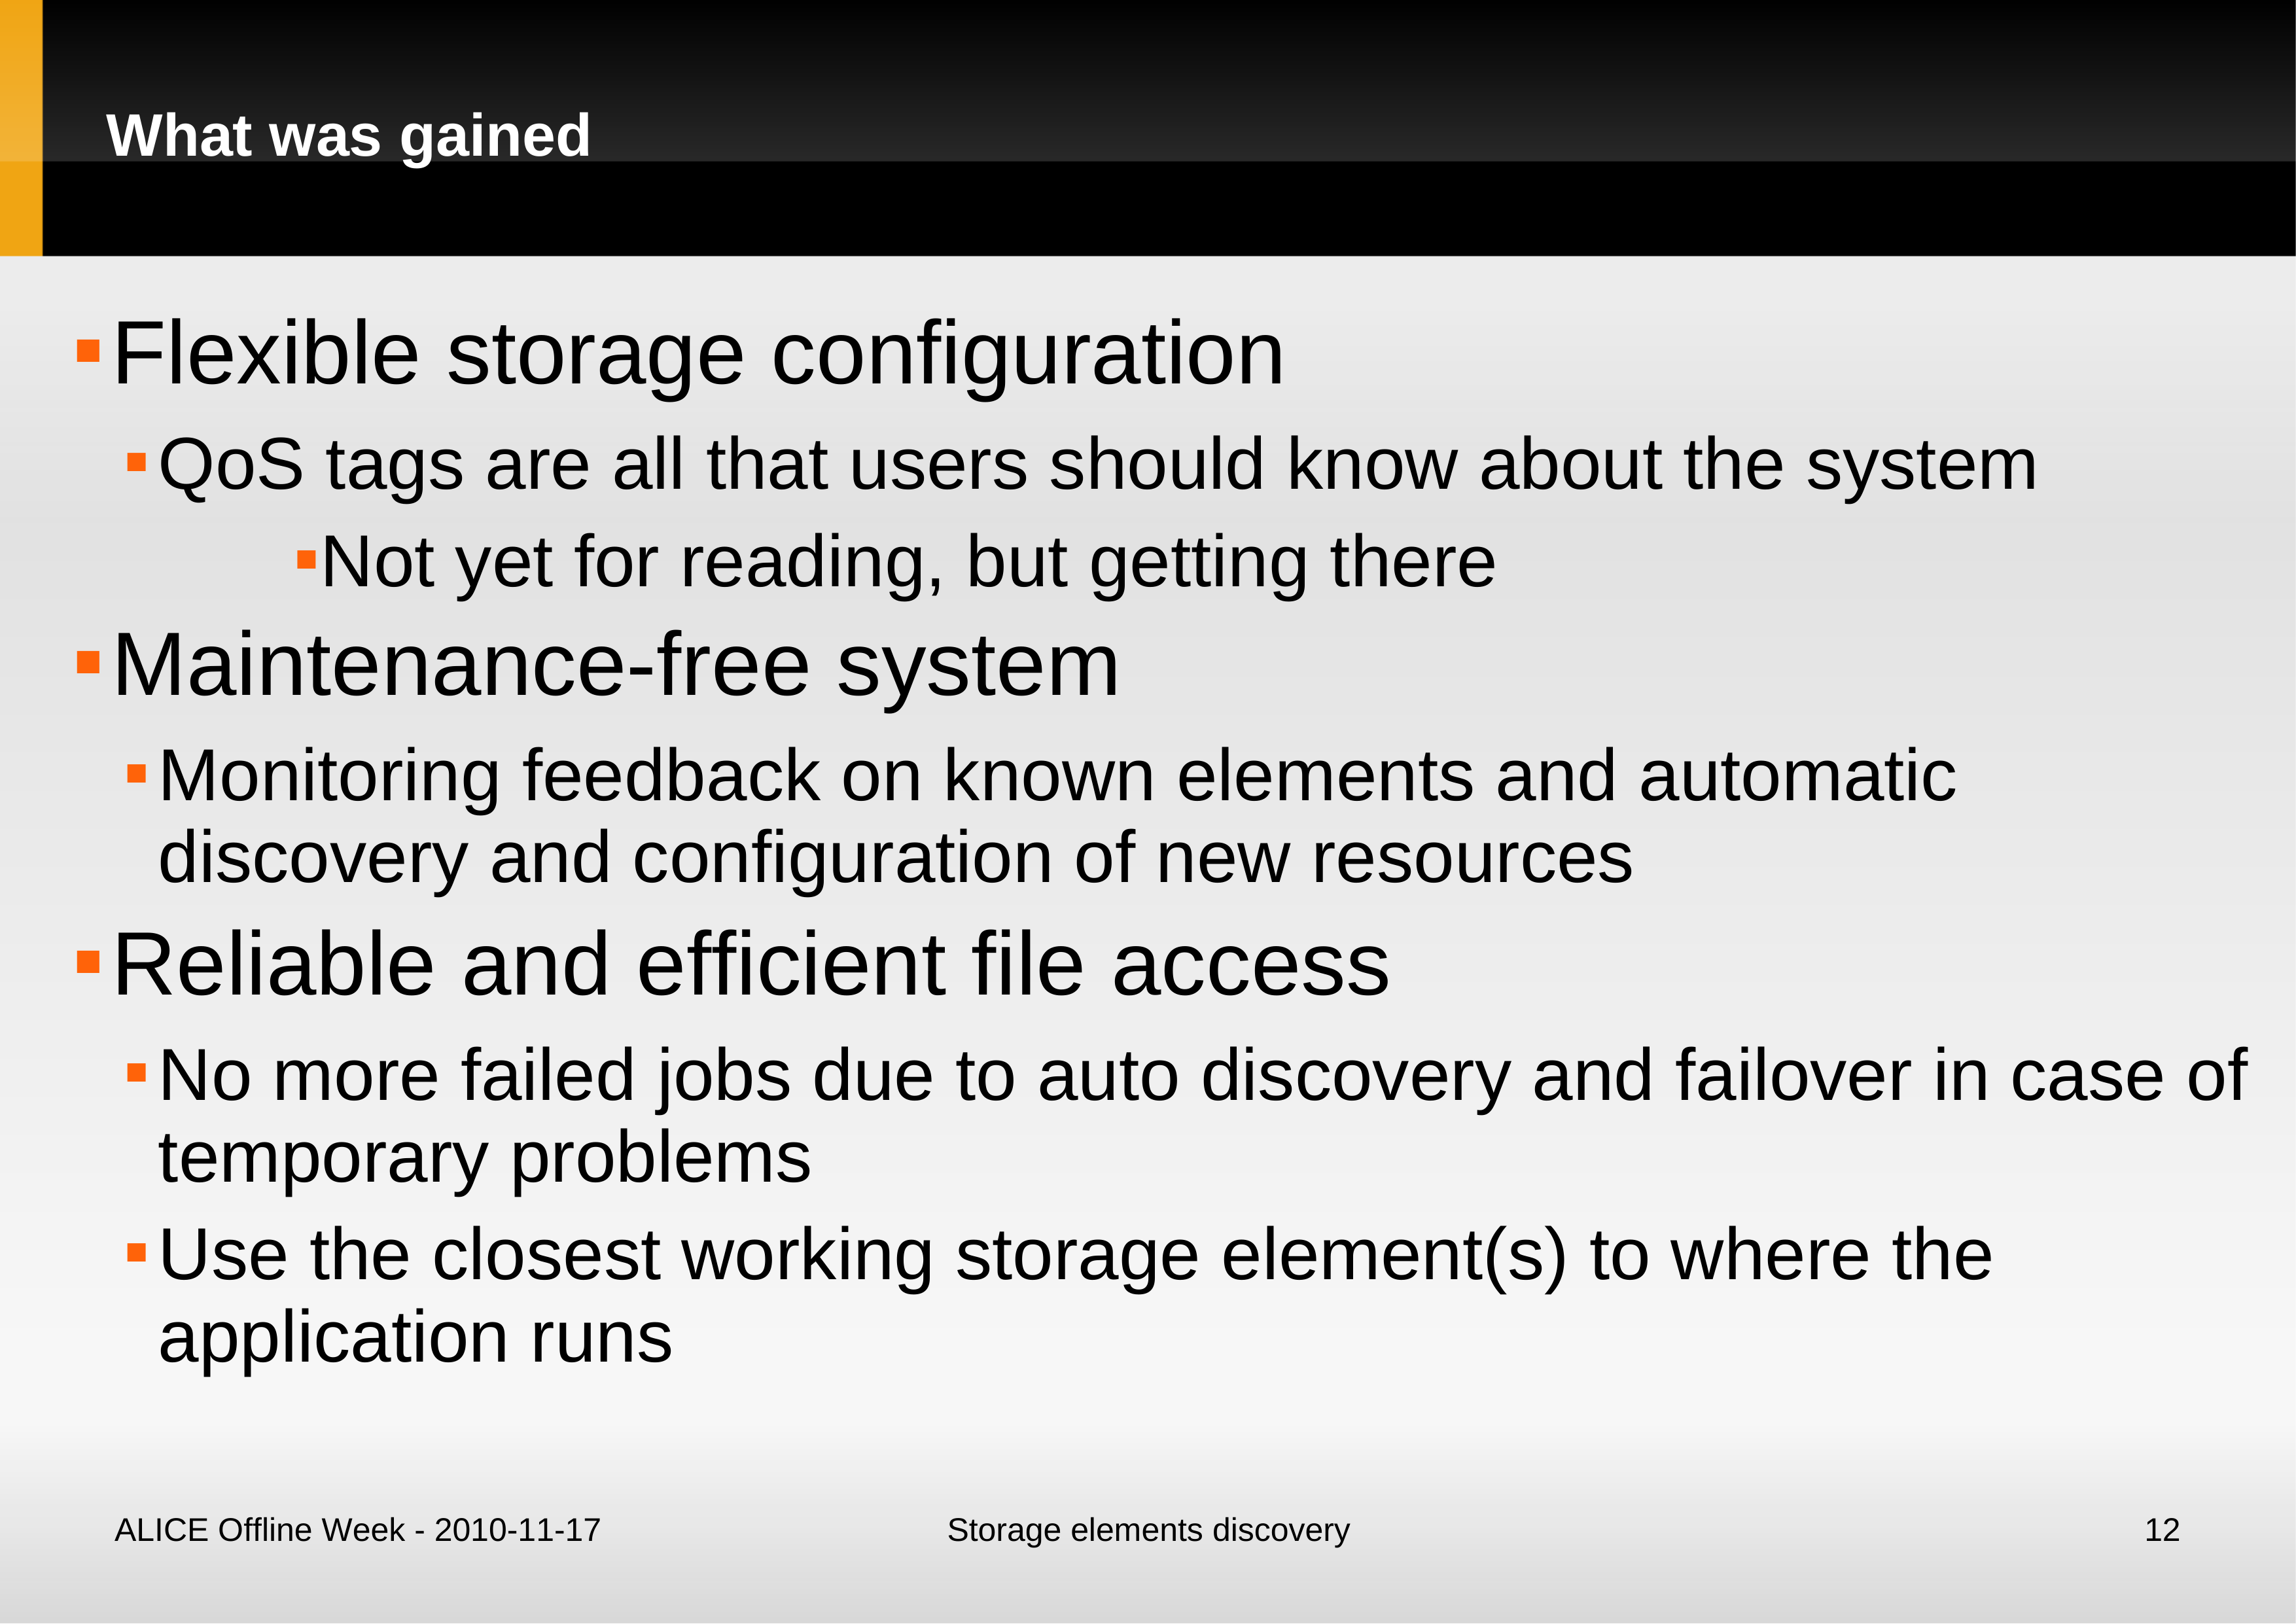

# What was gained
Flexible storage configuration
QoS tags are all that users should know about the system
Not yet for reading, but getting there
Maintenance-free system
Monitoring feedback on known elements and automatic discovery and configuration of new resources
Reliable and efficient file access
No more failed jobs due to auto discovery and failover in case of temporary problems
Use the closest working storage element(s) to where the application runs
ALICE Offline Week - 2010-11-17
Storage elements discovery
12